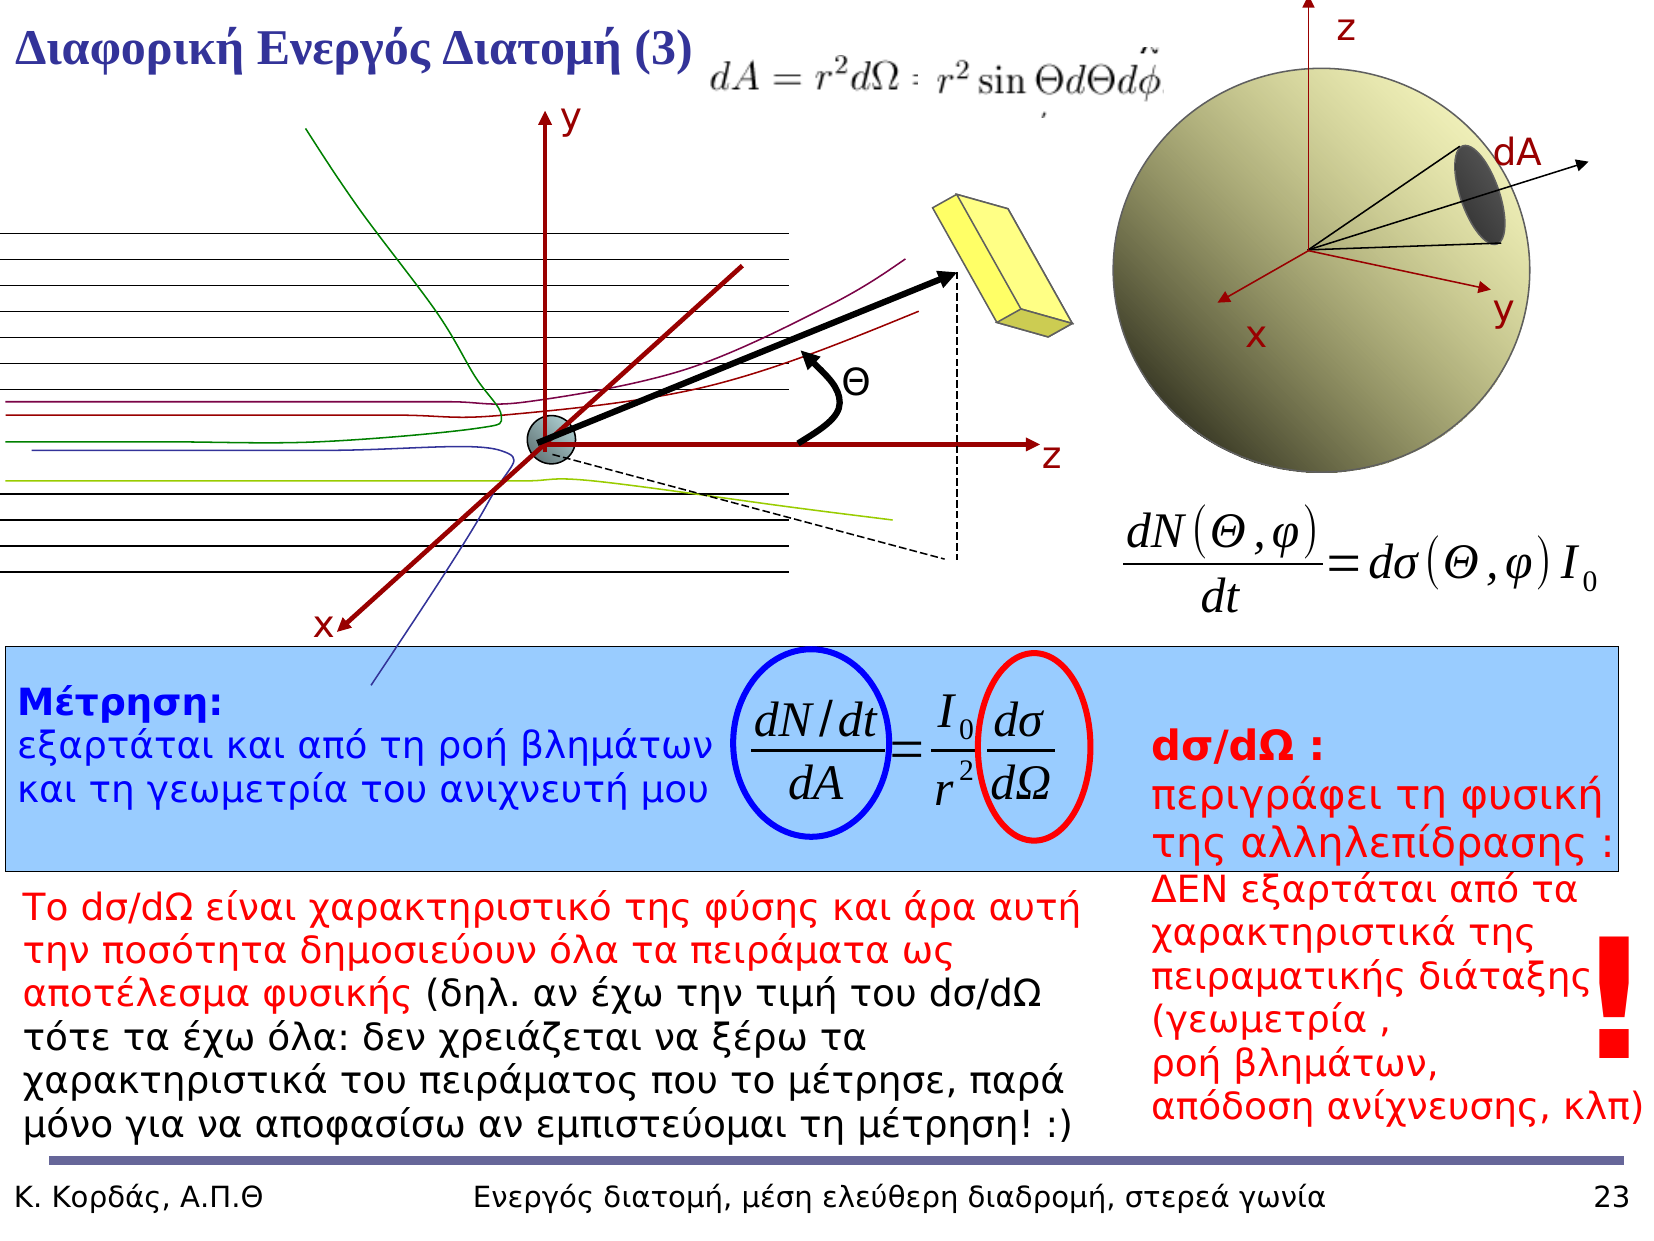

z
# Διαφορική Ενεργός Διατομή (3)
y
z
x
dA
Θ
y
x
Μέτρηση:
εξαρτάται και από τη ροή βλημάτων
και τη γεωμετρία του ανιχνευτή μου
dσ/dΩ :
περιγράφει τη φυσική
της αλληλεπίδρασης :
ΔΕΝ εξαρτάται από τα
χαρακτηριστικά της
πειραματικής διάταξης
(γεωμετρία ,
ροή βλημάτων,
απόδοση ανίχνευσης, κλπ)
Το dσ/dΩ είναι χαρακτηριστικό της φύσης και άρα αυτή την ποσότητα δημοσιεύουν όλα τα πειράματα ως αποτέλεσμα φυσικής (δηλ. αν έχω την τιμή του dσ/dΩ τότε τα έχω όλα: δεν χρειάζεται να ξέρω τα χαρακτηριστικά του πειράματος που το μέτρησε, παρά μόνο για να αποφασίσω αν εμπιστεύομαι τη μέτρηση! :)
!
Κ. Κορδάς, Α.Π.Θ
Ενεργός διατομή, μέση ελεύθερη διαδρομή, στερεά γωνία
23